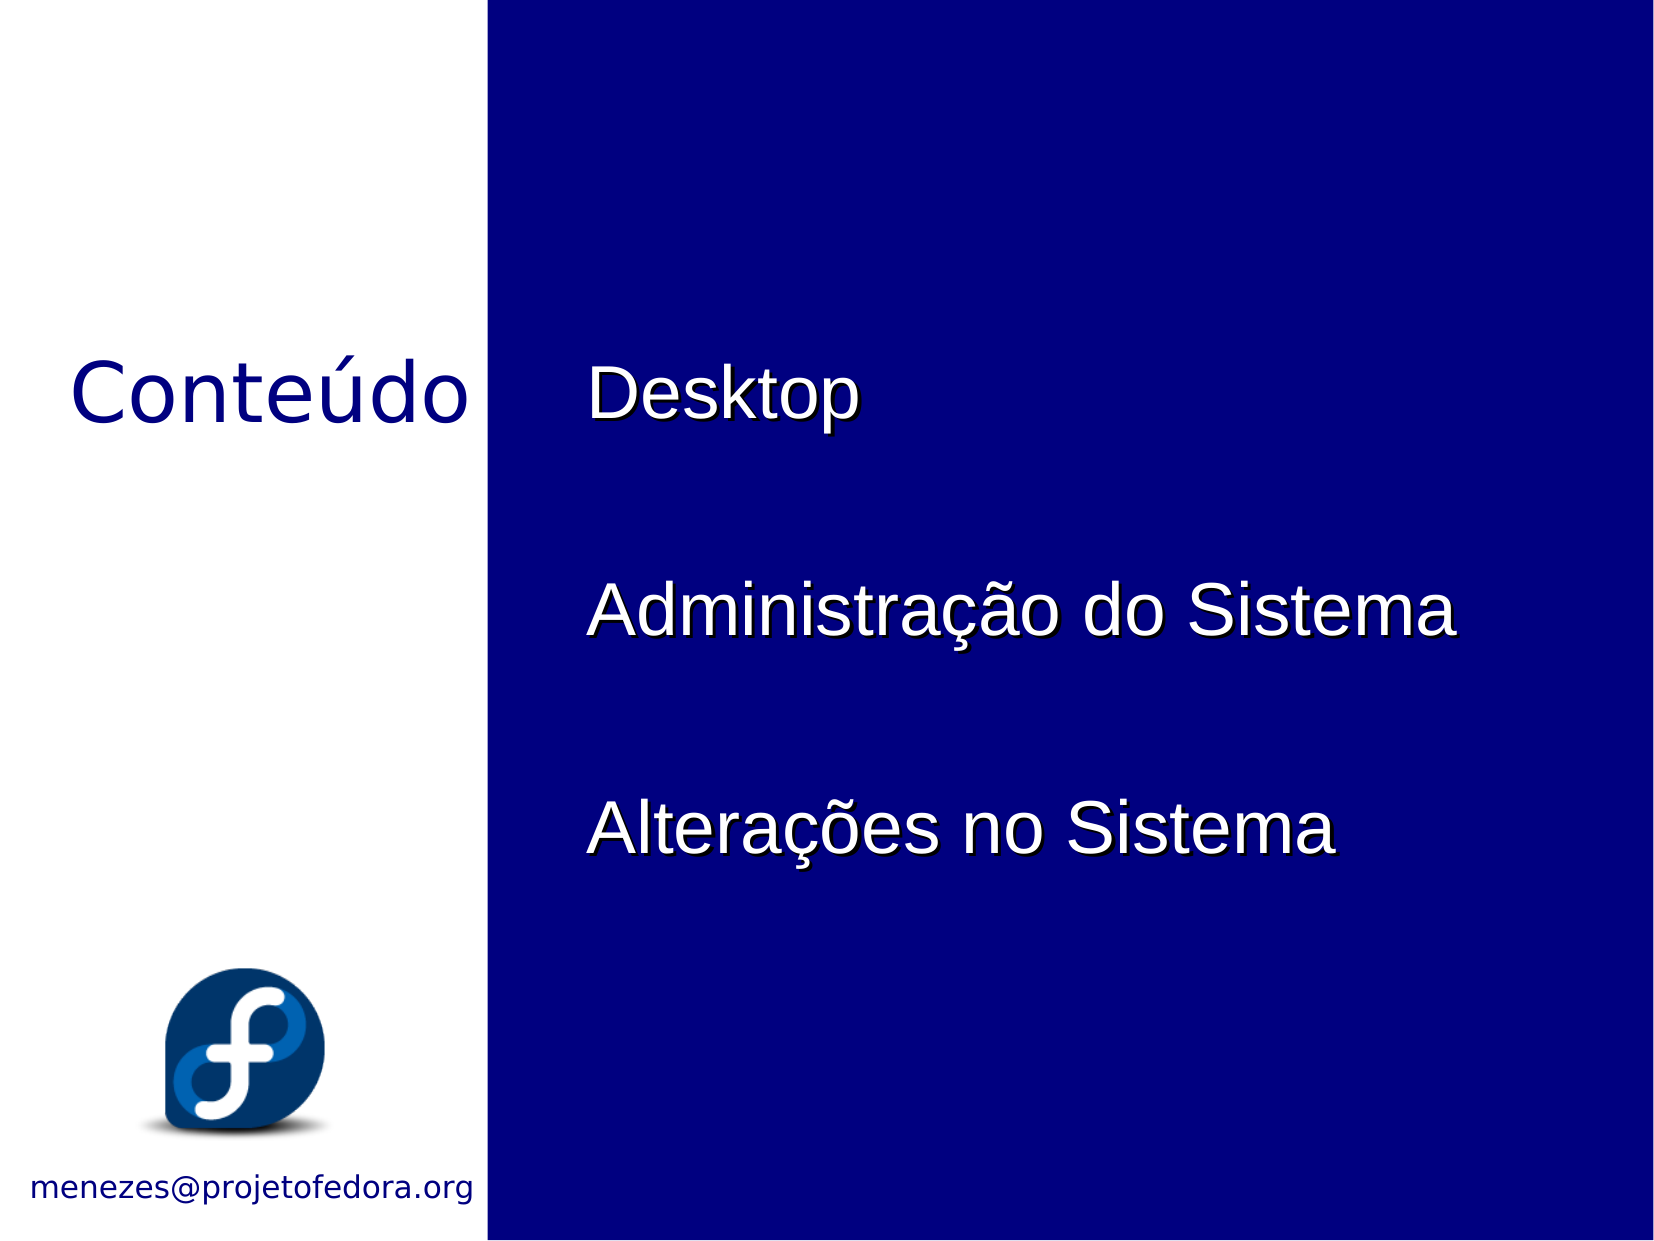

Conteúdo
Desktop
Administração do Sistema
Alterações no Sistema